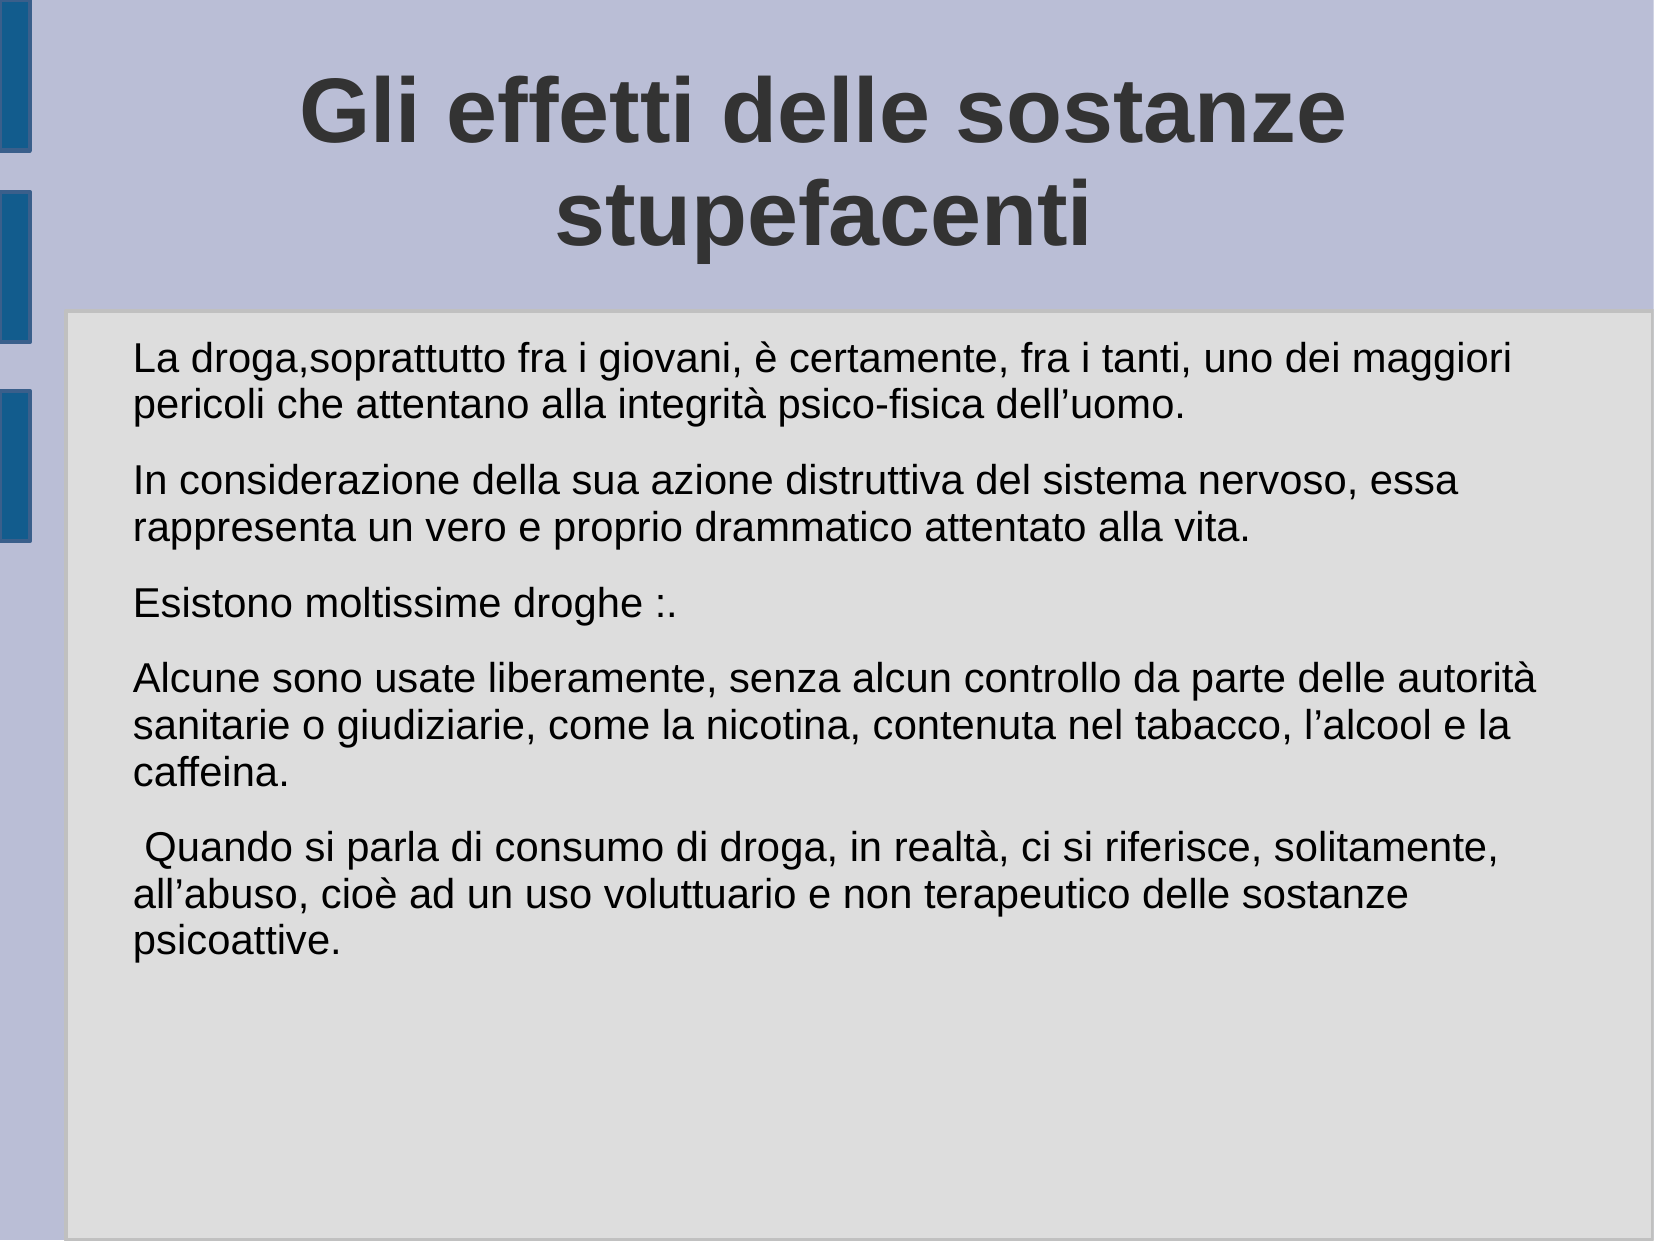

# Gli effetti delle sostanze stupefacenti
La droga,soprattutto fra i giovani, è certamente, fra i tanti, uno dei maggiori pericoli che attentano alla integrità psico-fisica dell’uomo.
In considerazione della sua azione distruttiva del sistema nervoso, essa rappresenta un vero e proprio drammatico attentato alla vita.
Esistono moltissime droghe :.
Alcune sono usate liberamente, senza alcun controllo da parte delle autorità sanitarie o giudiziarie, come la nicotina, contenuta nel tabacco, l’alcool e la caffeina.
 Quando si parla di consumo di droga, in realtà, ci si riferisce, solitamente, all’abuso, cioè ad un uso voluttuario e non terapeutico delle sostanze psicoattive.